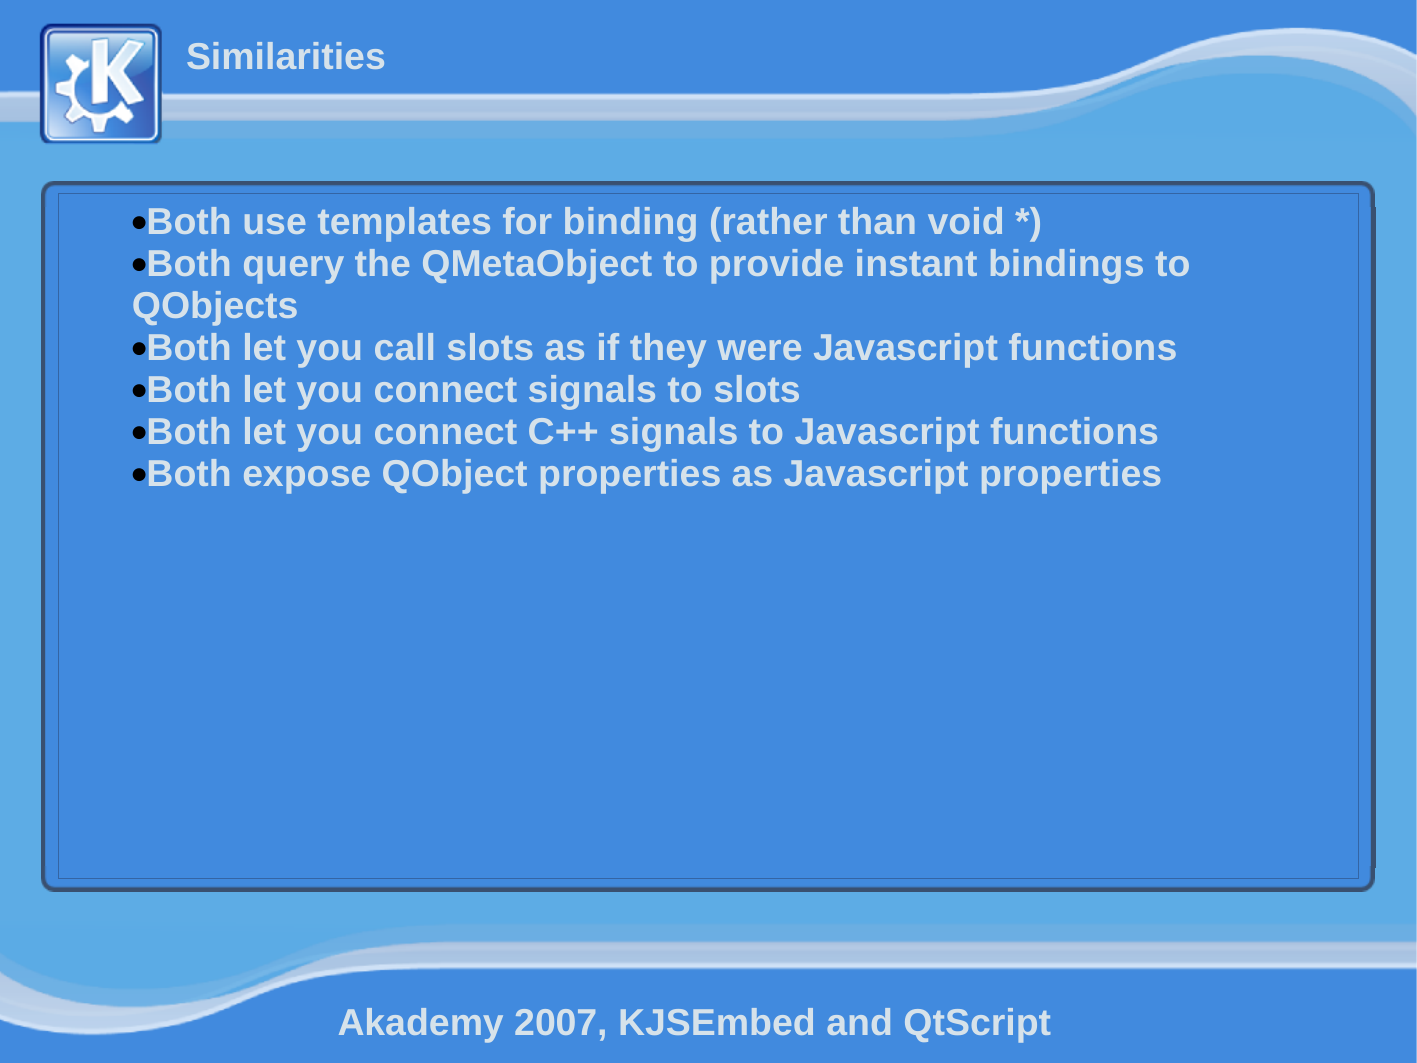

Similarities
Both use templates for binding (rather than void *)
Both query the QMetaObject to provide instant bindings to QObjects
Both let you call slots as if they were Javascript functions
Both let you connect signals to slots
Both let you connect C++ signals to Javascript functions
Both expose QObject properties as Javascript properties